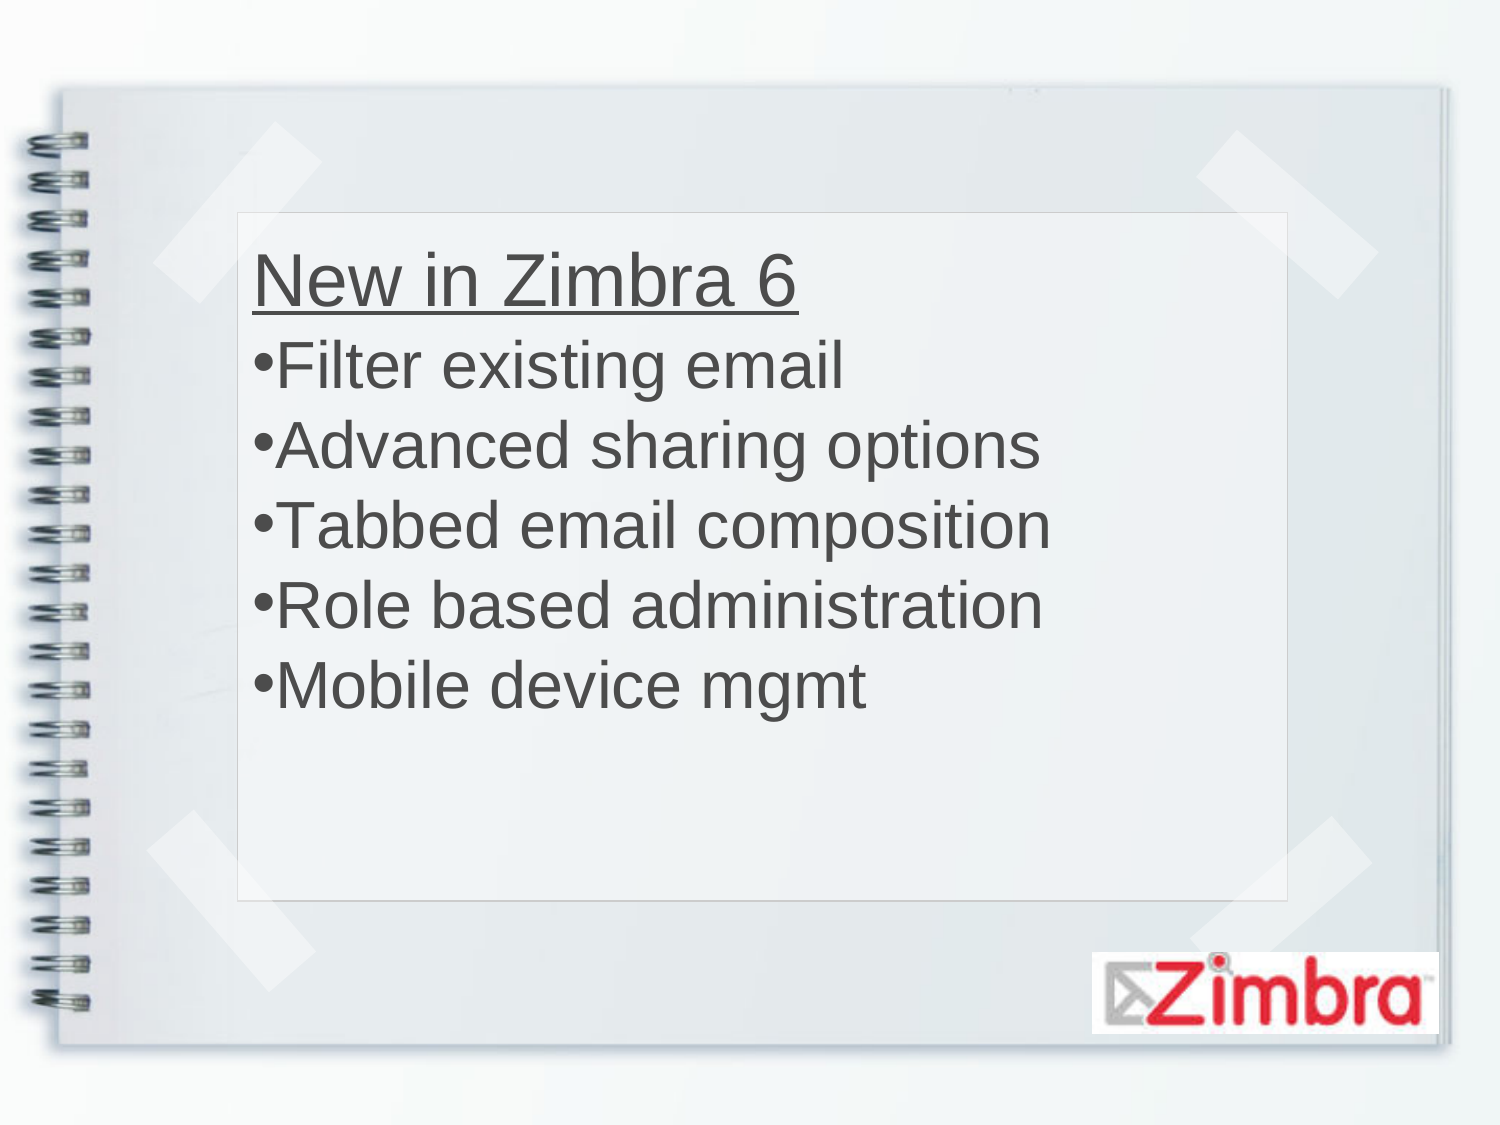

New in Zimbra 6
Filter existing email
Advanced sharing options
Tabbed email composition
Role based administration
Mobile device mgmt